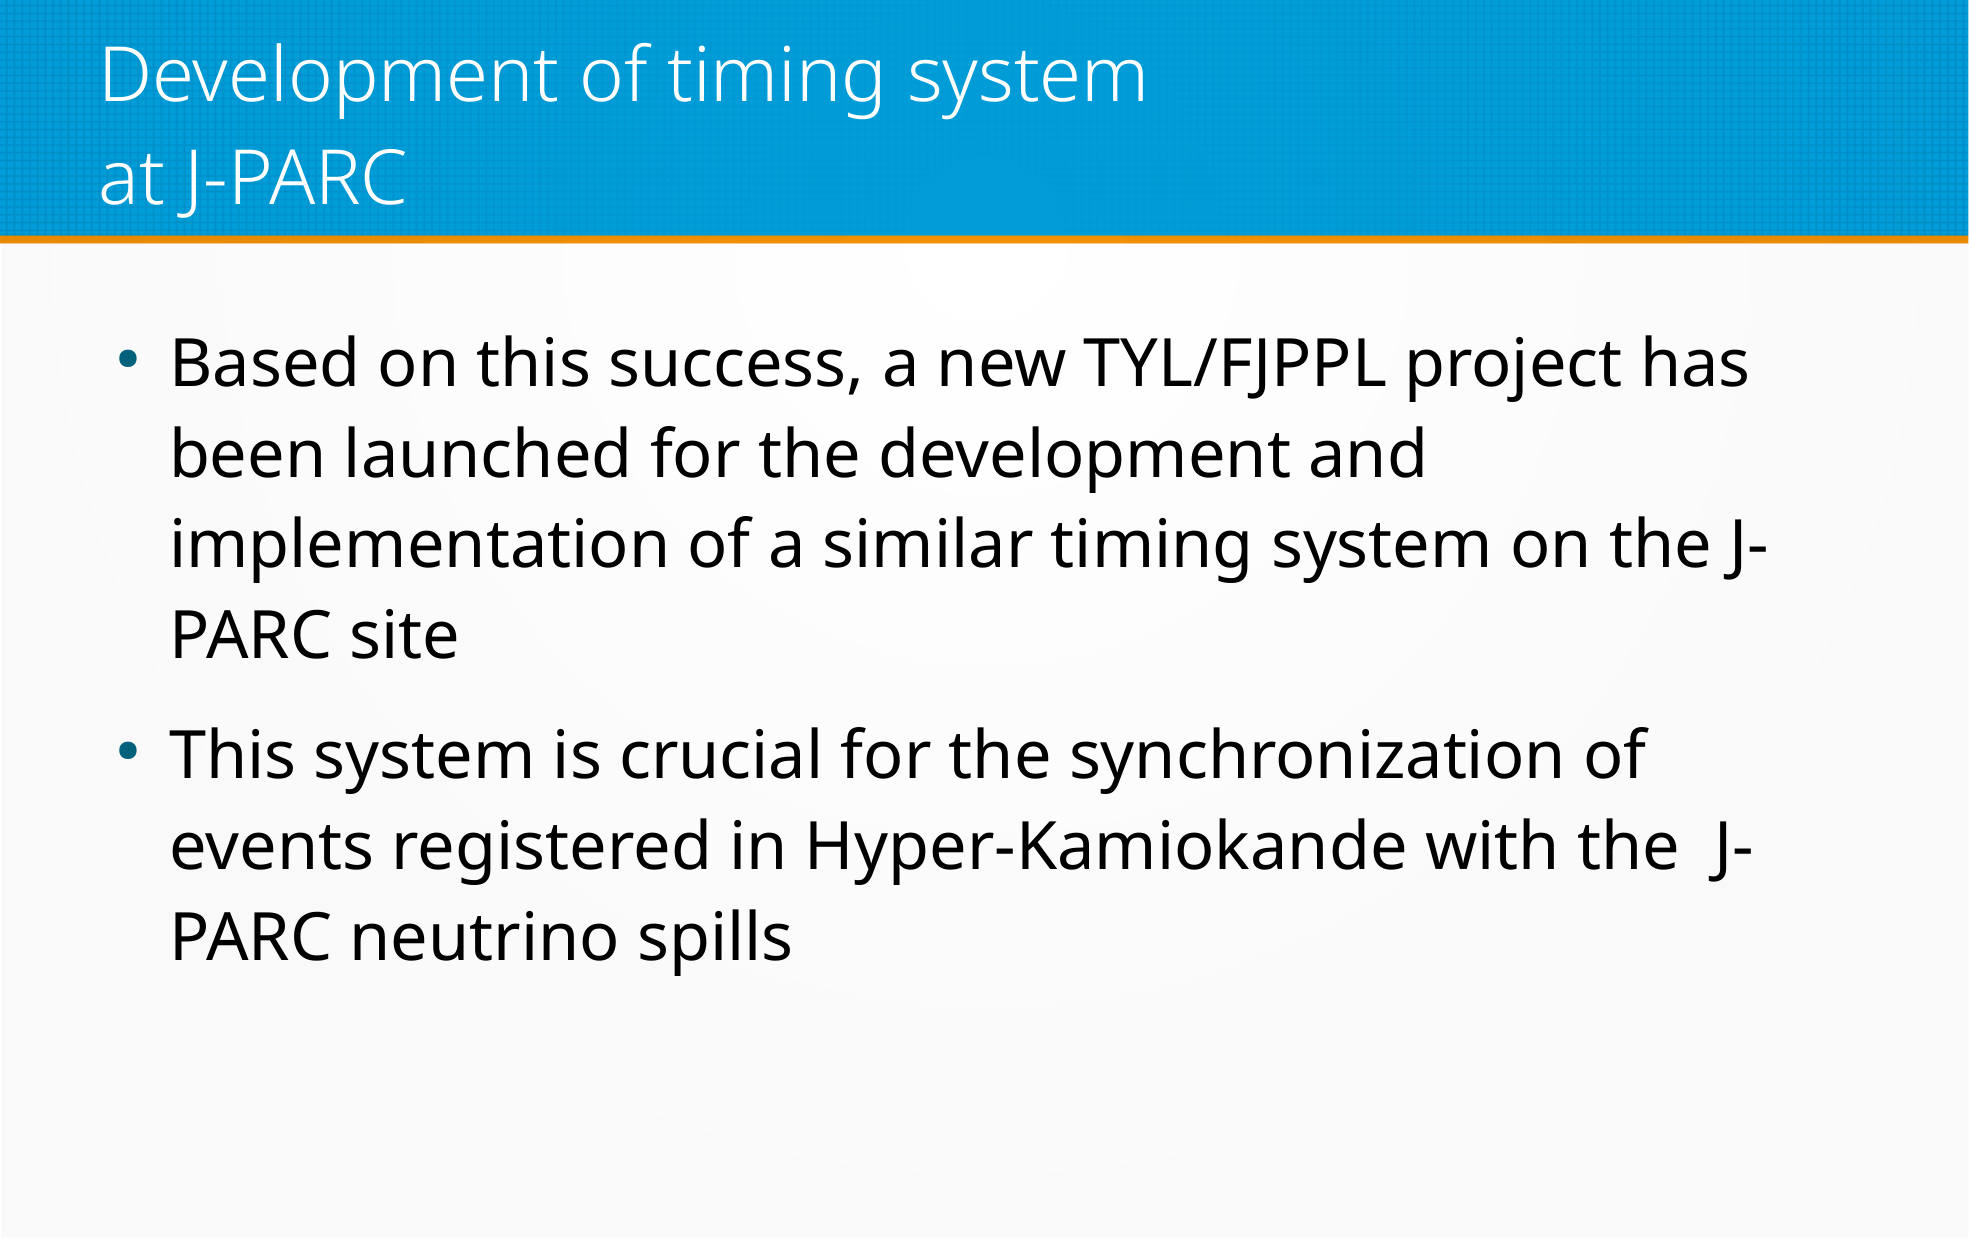

# Development of timing system at J-PARC
Based on this success, a new TYL/FJPPL project has been launched for the development and implementation of a similar timing system on the J-PARC site
This system is crucial for the synchronization of events registered in Hyper-Kamiokande with the J-PARC neutrino spills